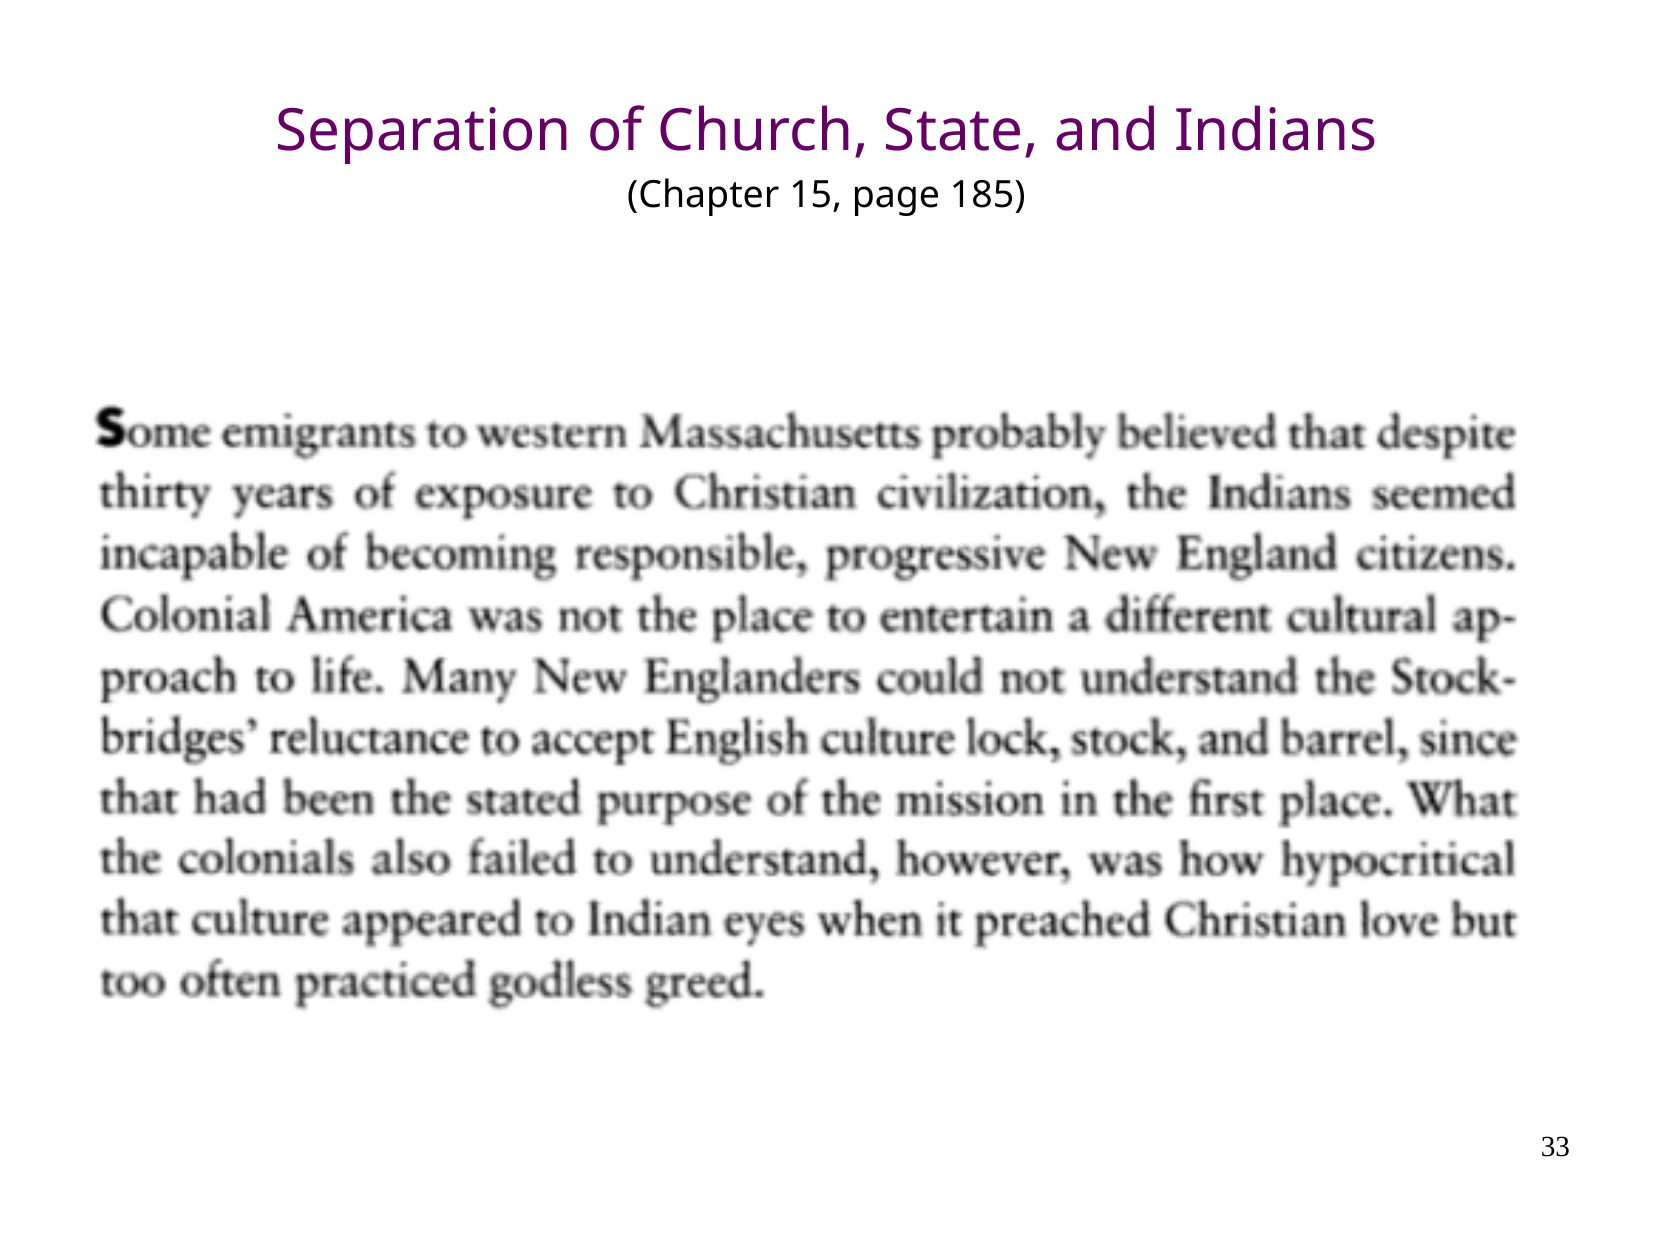

# Separation of Church, State, and Indians (Chapter 15, page 185)
33